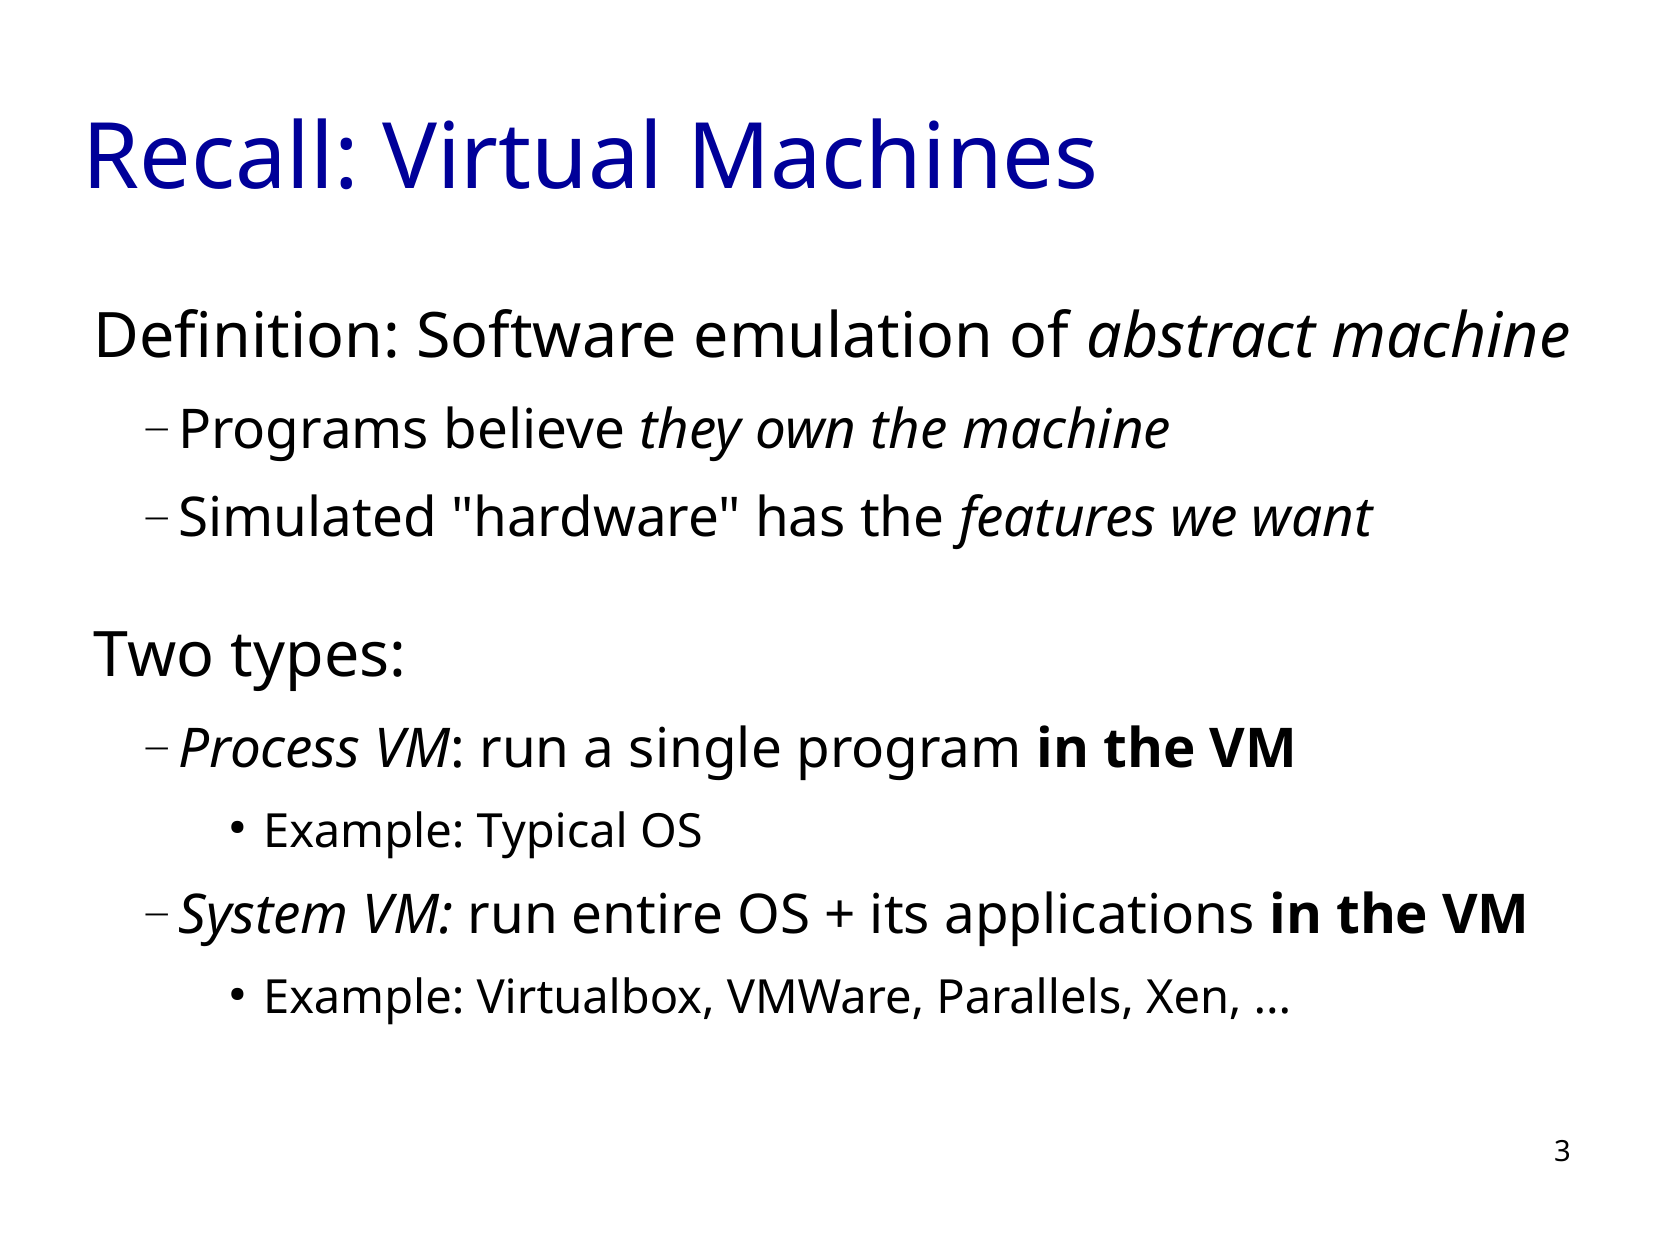

# Recall: Virtual Machines
Definition: Software emulation of abstract machine
Programs believe they own the machine
Simulated "hardware" has the features we want
Two types:
Process VM: run a single program in the VM
Example: Typical OS
System VM: run entire OS + its applications in the VM
Example: Virtualbox, VMWare, Parallels, Xen, ...
3